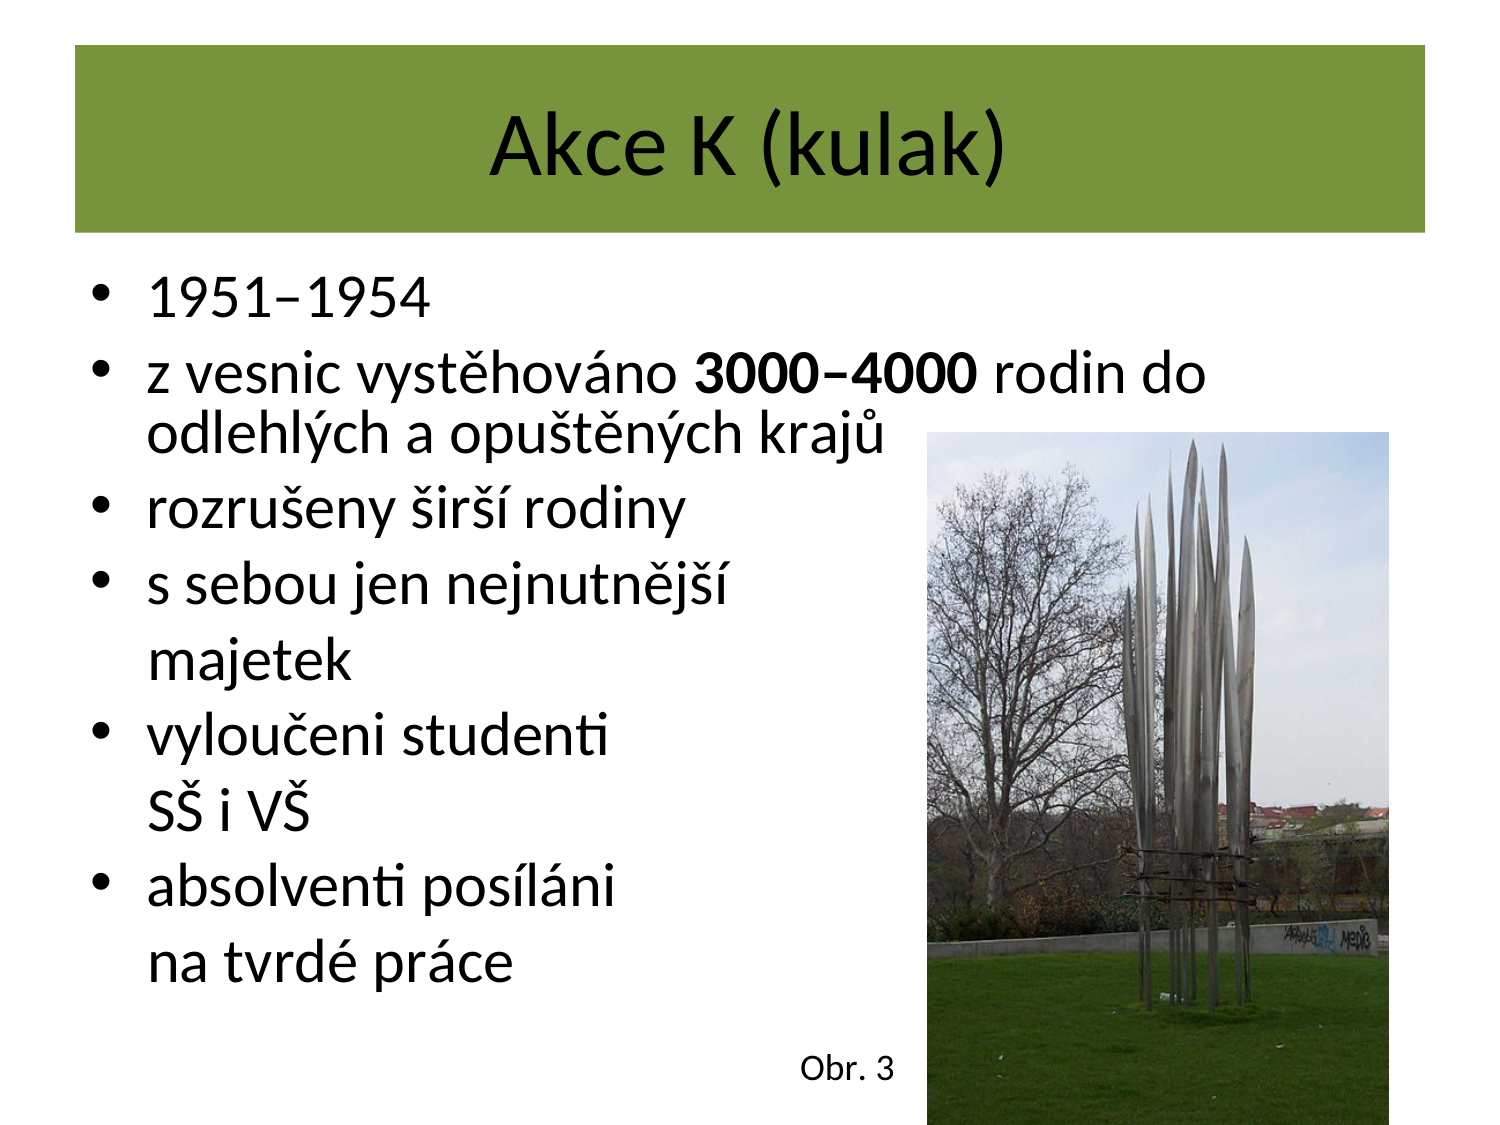

# Akce K (kulak)
1951–1954
z vesnic vystěhováno 3000–4000 rodin do odlehlých a opuštěných krajů
rozrušeny širší rodiny
s sebou jen nejnutnější
 majetek
vyloučeni studenti
 SŠ i VŠ
absolventi posíláni
 na tvrdé práce
Obr. 3